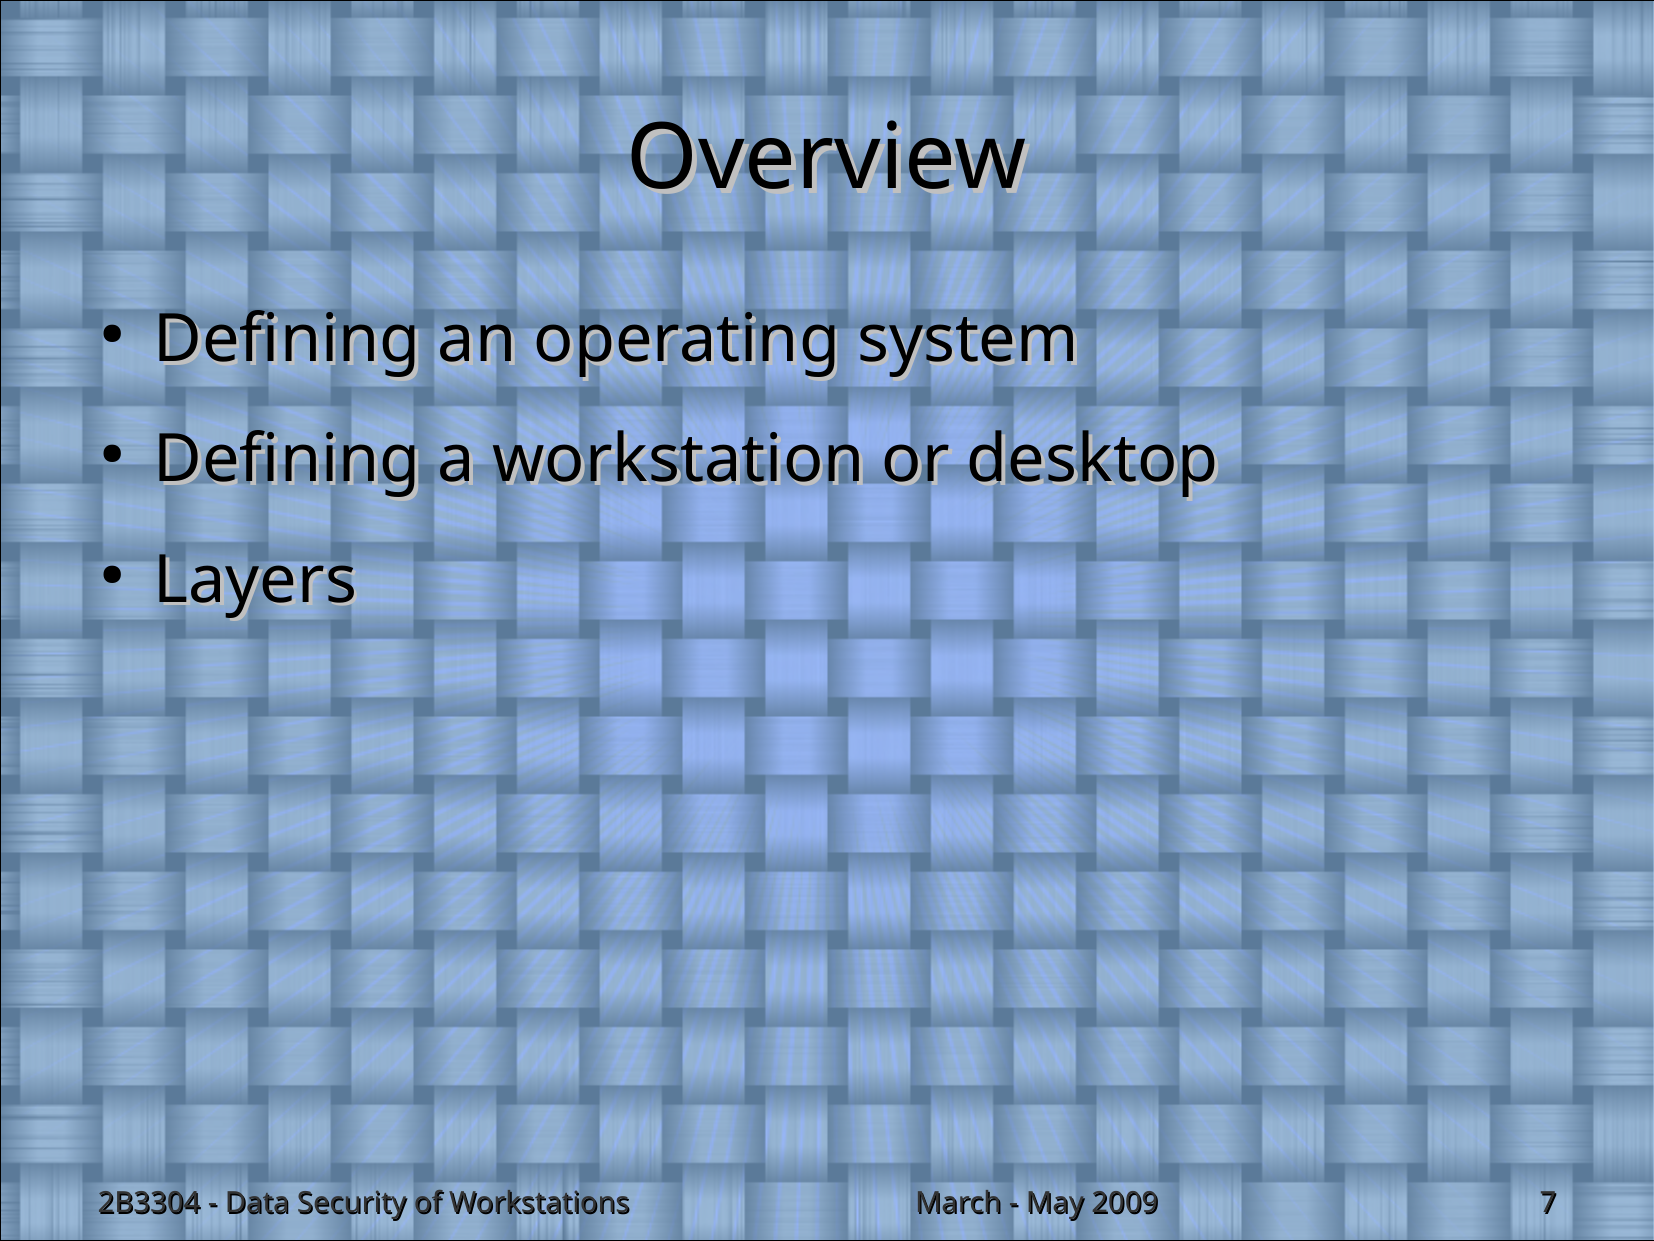

# Overview
Defining an operating system
Defining a workstation or desktop
Layers